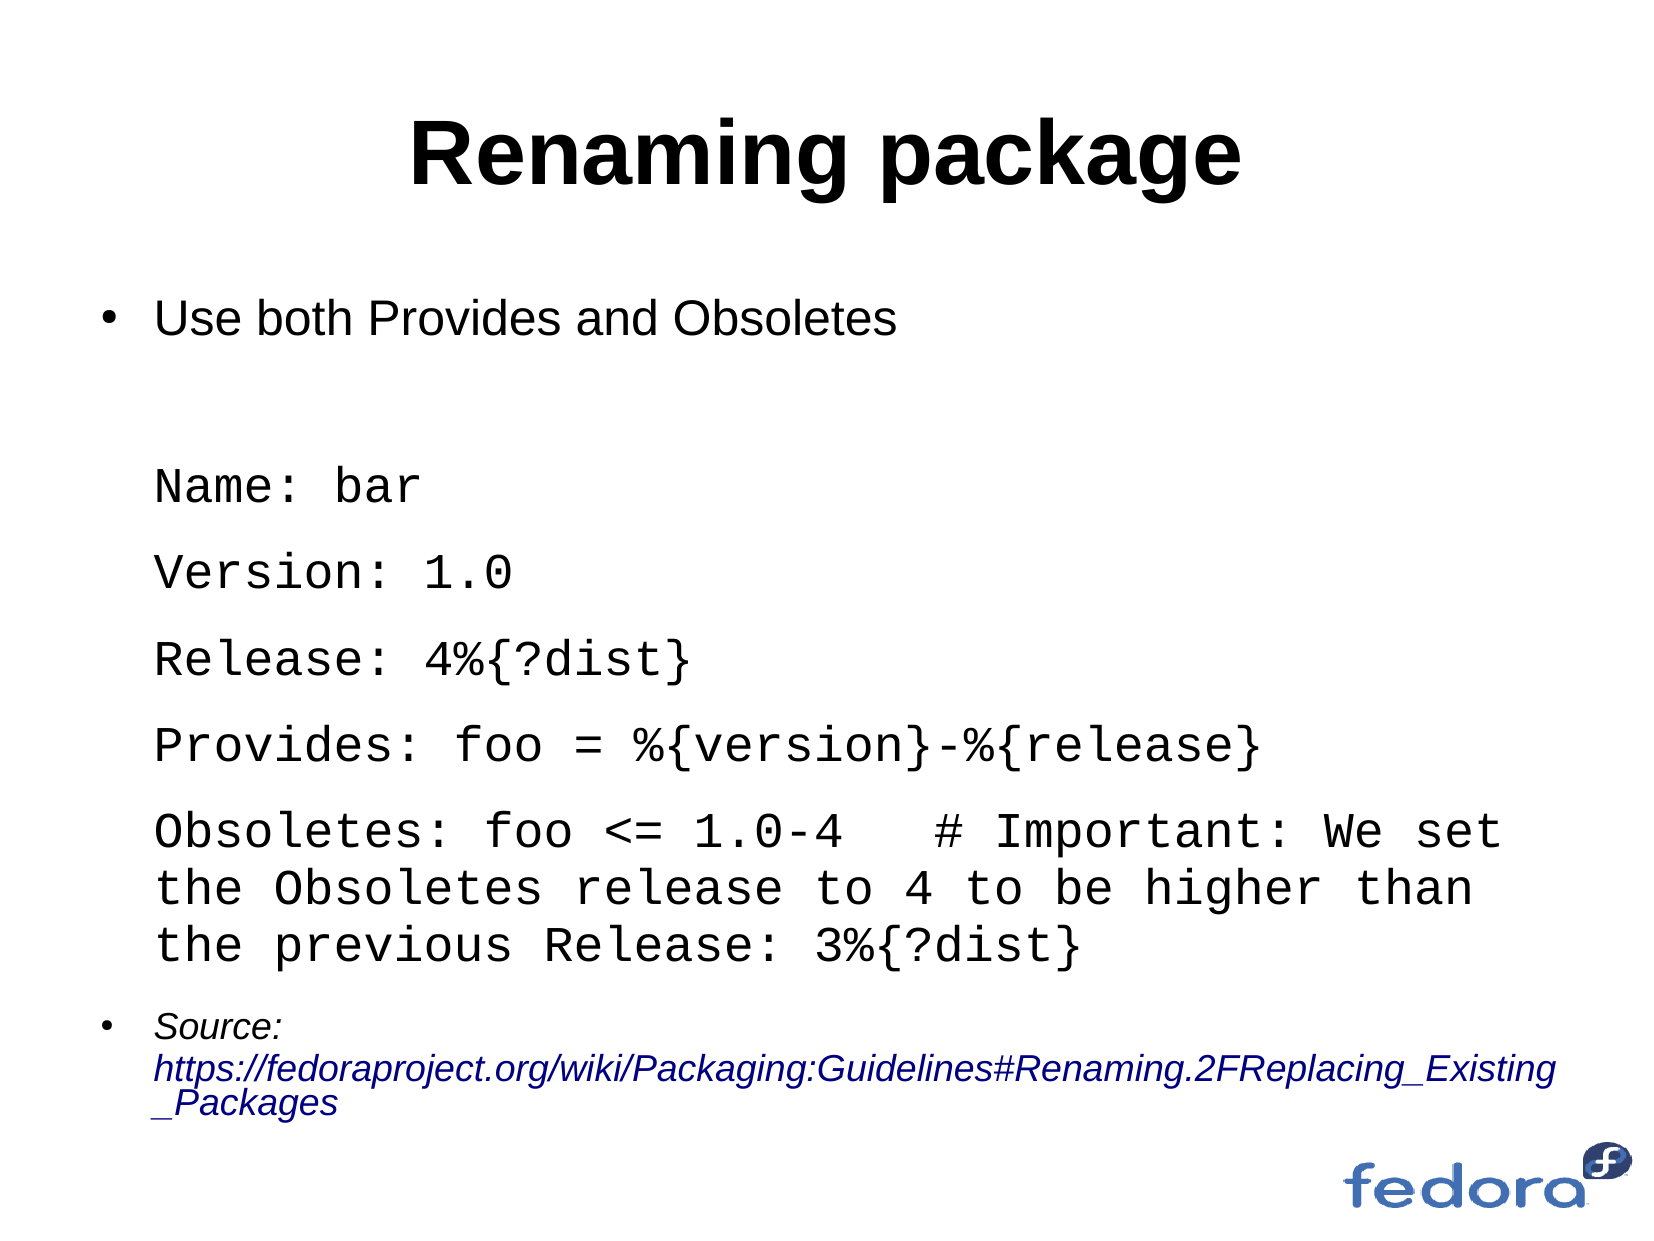

# Renaming package
Use both Provides and Obsoletes
Name: bar
Version: 1.0
Release: 4%{?dist}
Provides: foo = %{version}-%{release}
Obsoletes: foo <= 1.0-4 # Important: We set the Obsoletes release to 4 to be higher than the previous Release: 3%{?dist}
Source: https://fedoraproject.org/wiki/Packaging:Guidelines#Renaming.2FReplacing_Existing_Packages